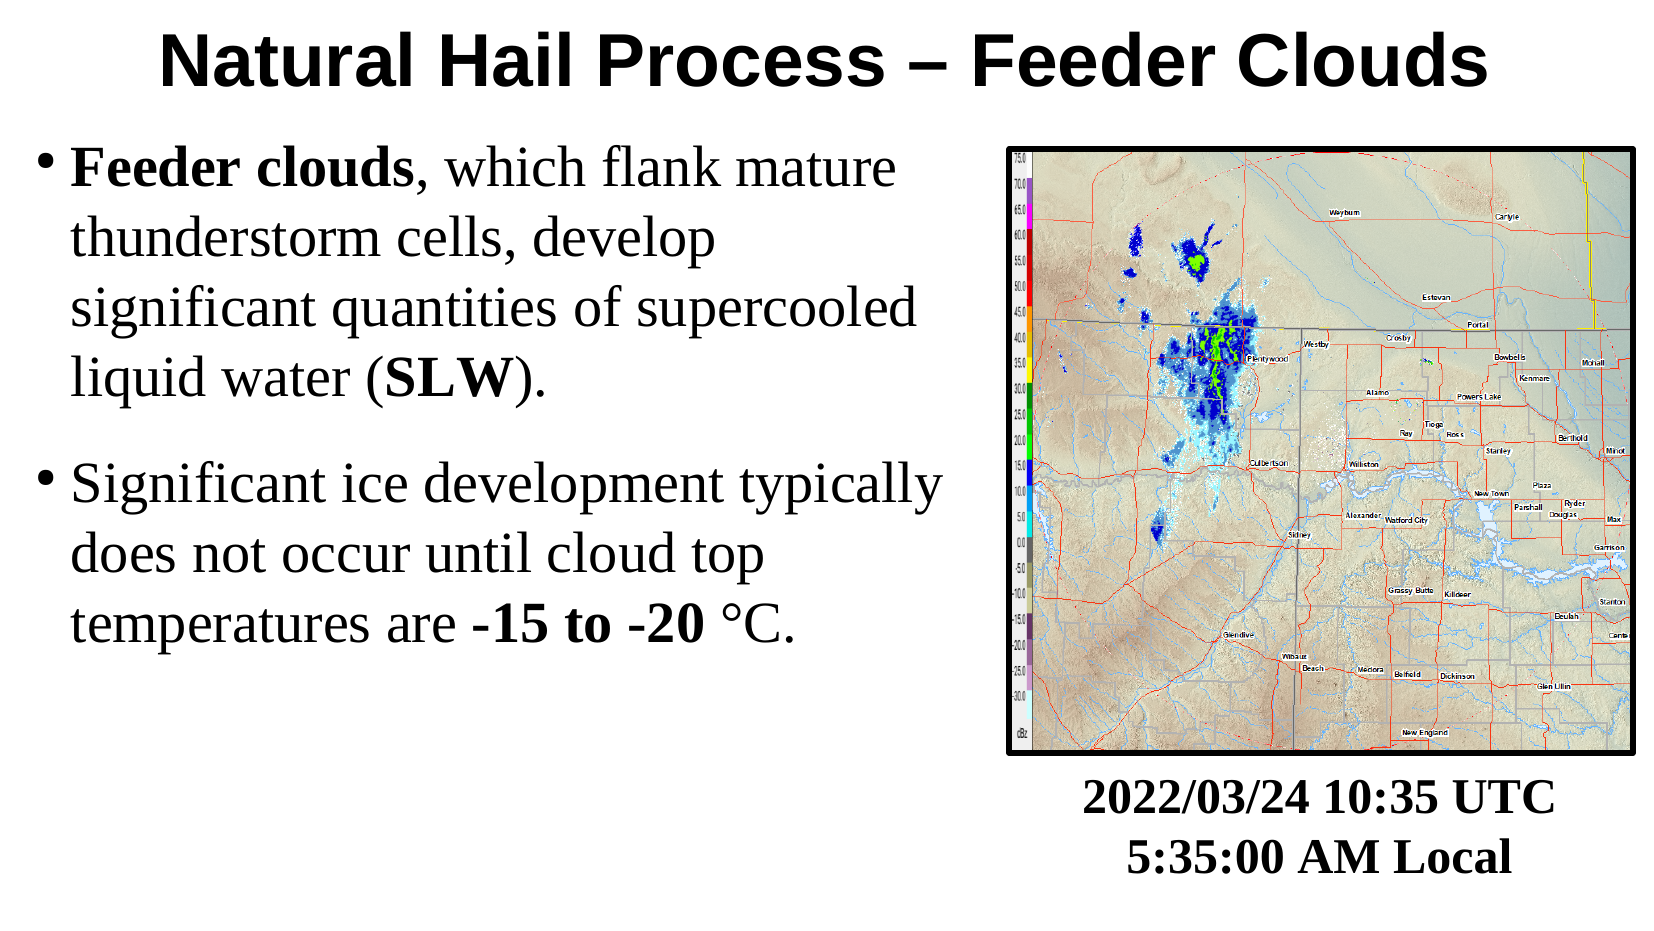

# Natural Hail Process – Feeder Clouds
Feeder clouds, which flank mature thunderstorm cells, develop significant quantities of supercooled liquid water (SLW).
Significant ice development typically does not occur until cloud top temperatures are ‑15 to ‑20 °C.
2022/03/24 10:35 UTC
5:35:00 AM Local